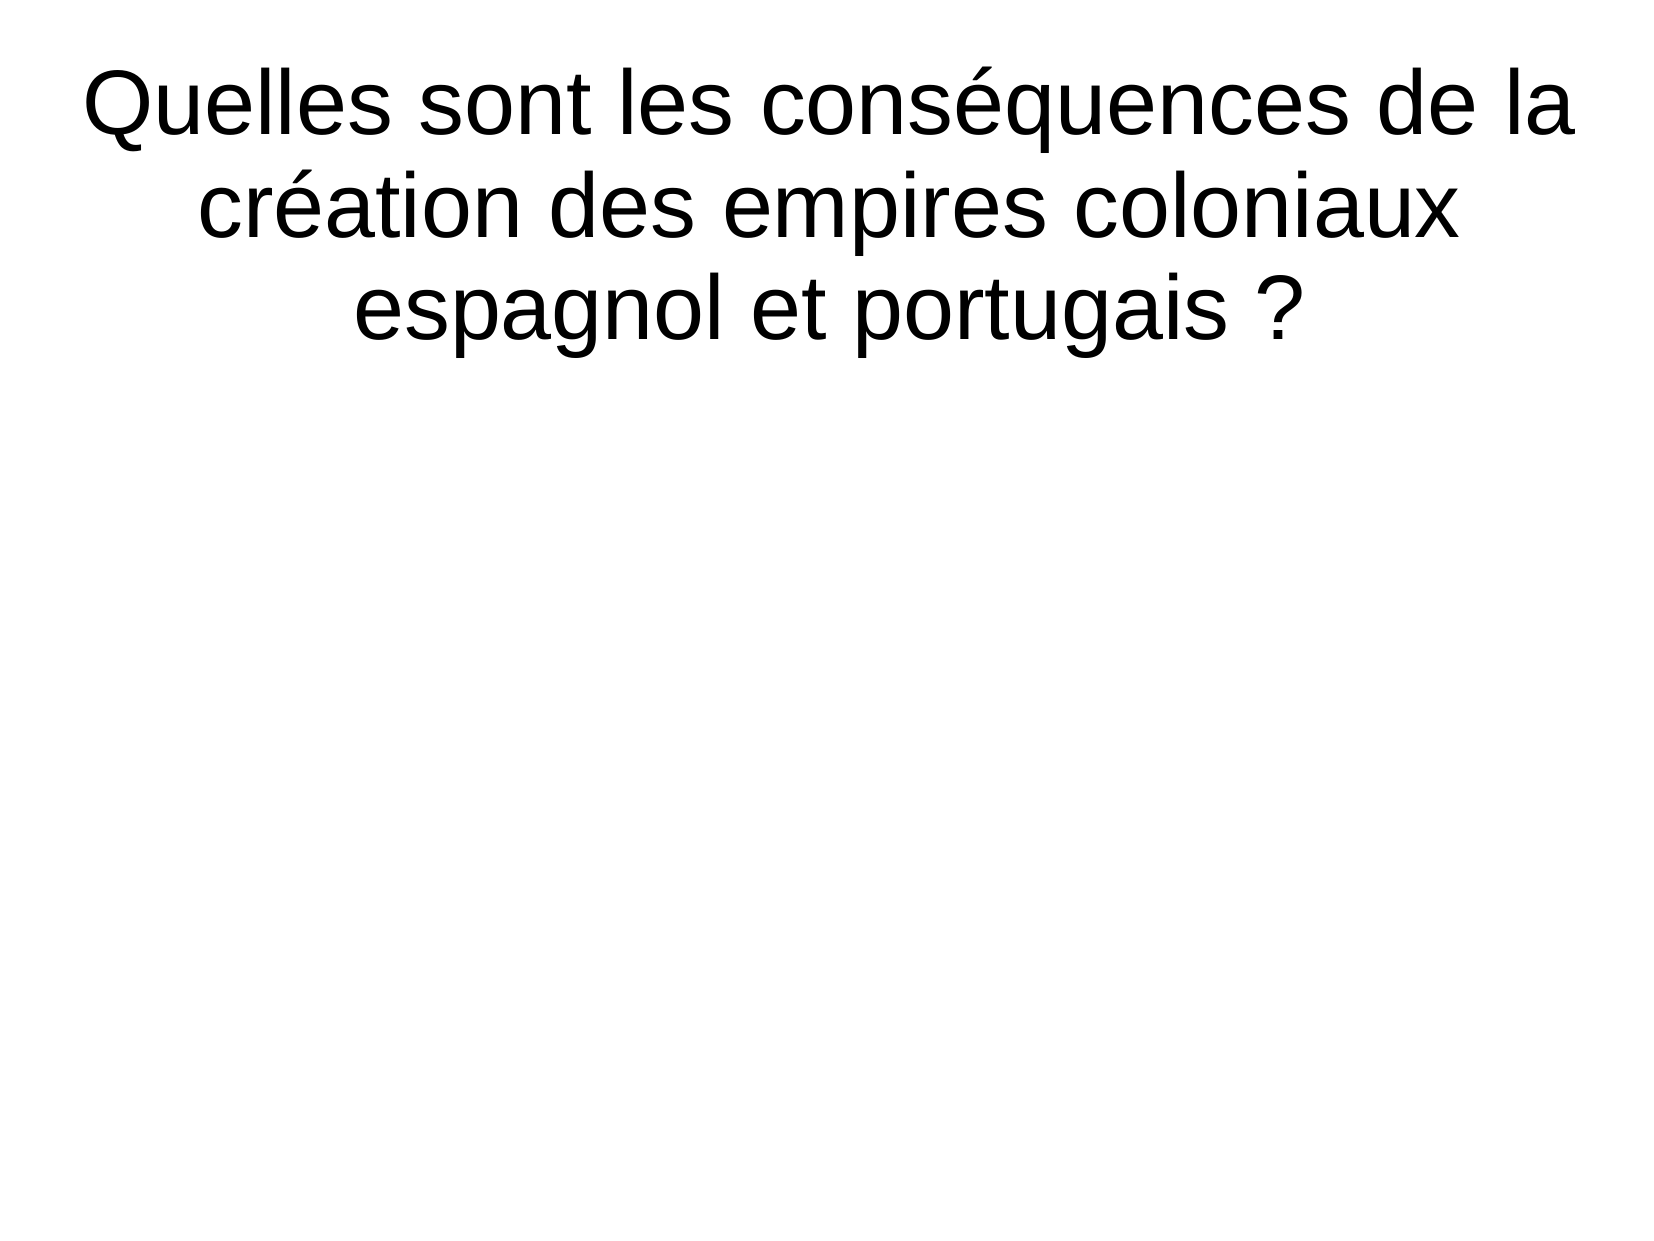

Quelles sont les conséquences de la création des empires coloniaux espagnol et portugais ?